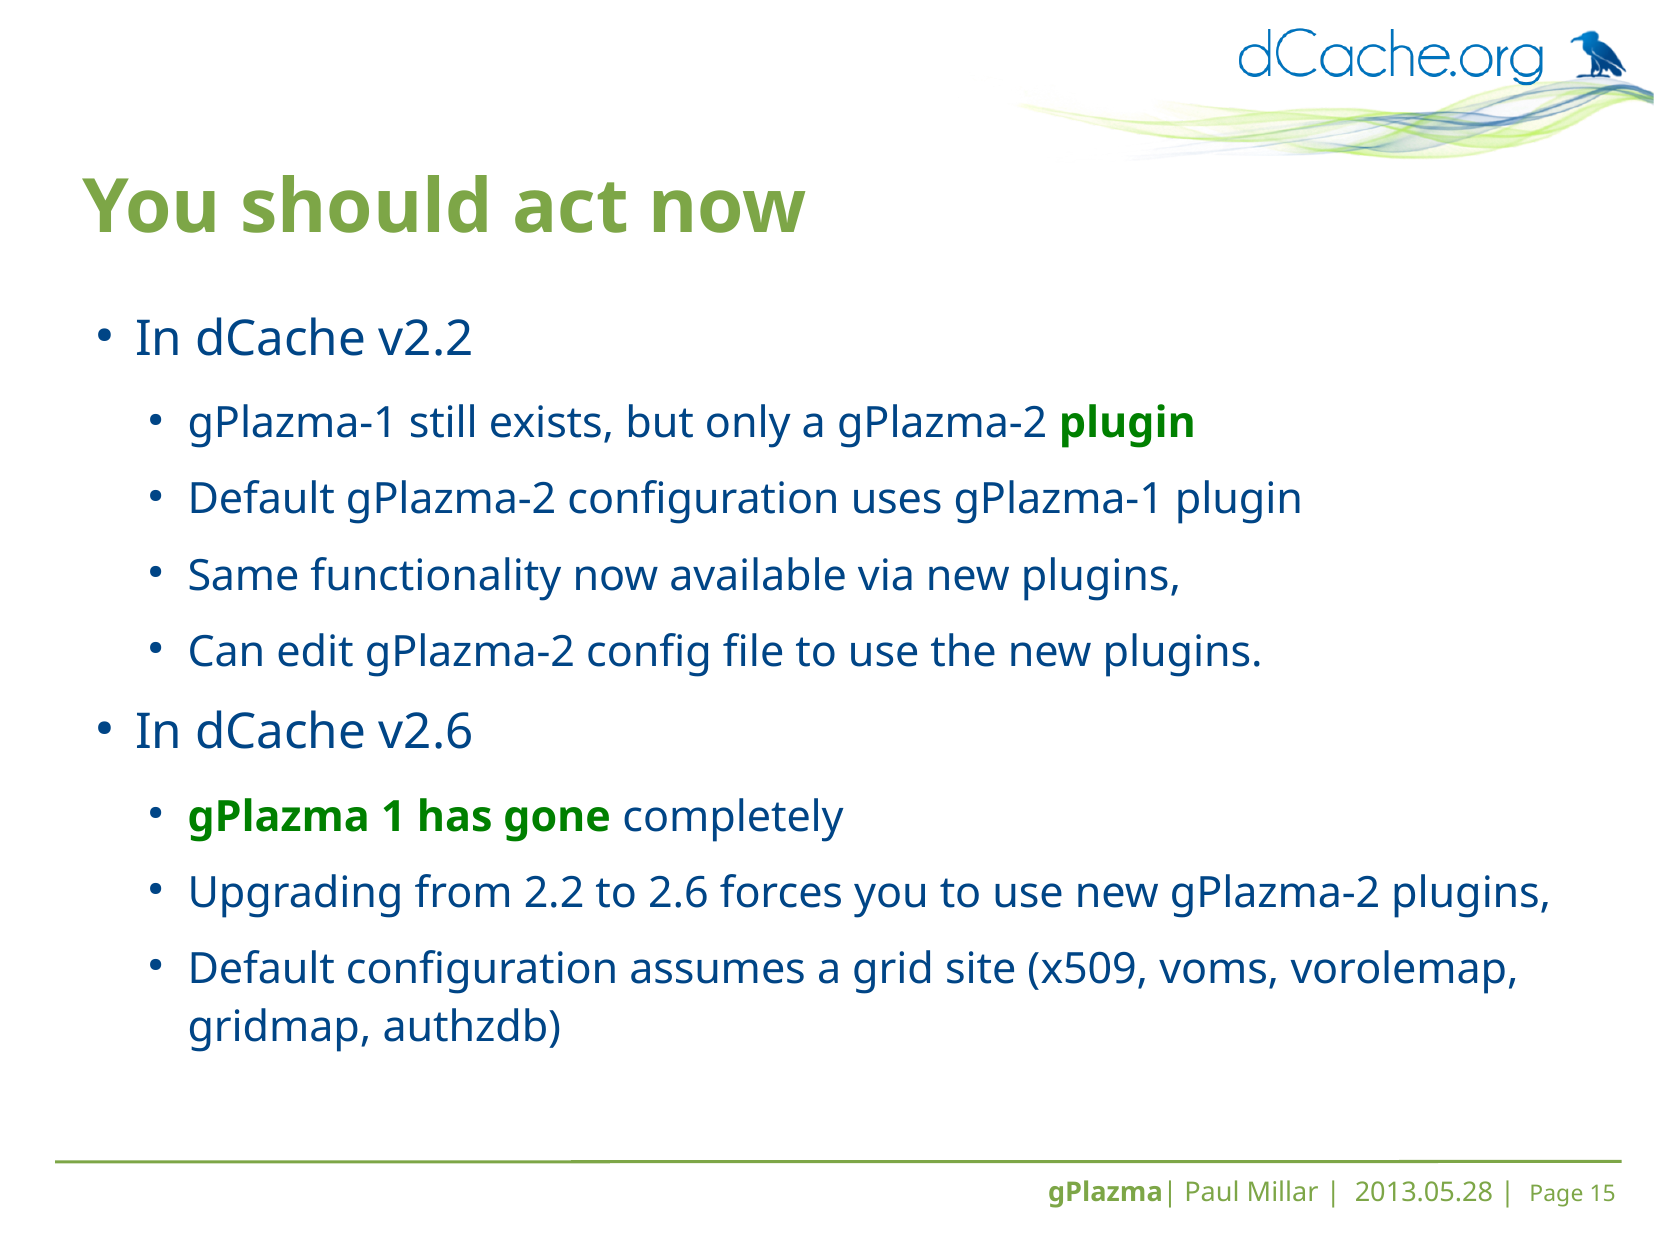

# You should act now
In dCache v2.2
gPlazma-1 still exists, but only a gPlazma-2 plugin
Default gPlazma-2 configuration uses gPlazma-1 plugin
Same functionality now available via new plugins,
Can edit gPlazma-2 config file to use the new plugins.
In dCache v2.6
gPlazma 1 has gone completely
Upgrading from 2.2 to 2.6 forces you to use new gPlazma-2 plugins,
Default configuration assumes a grid site (x509, voms, vorolemap, gridmap, authzdb)
15